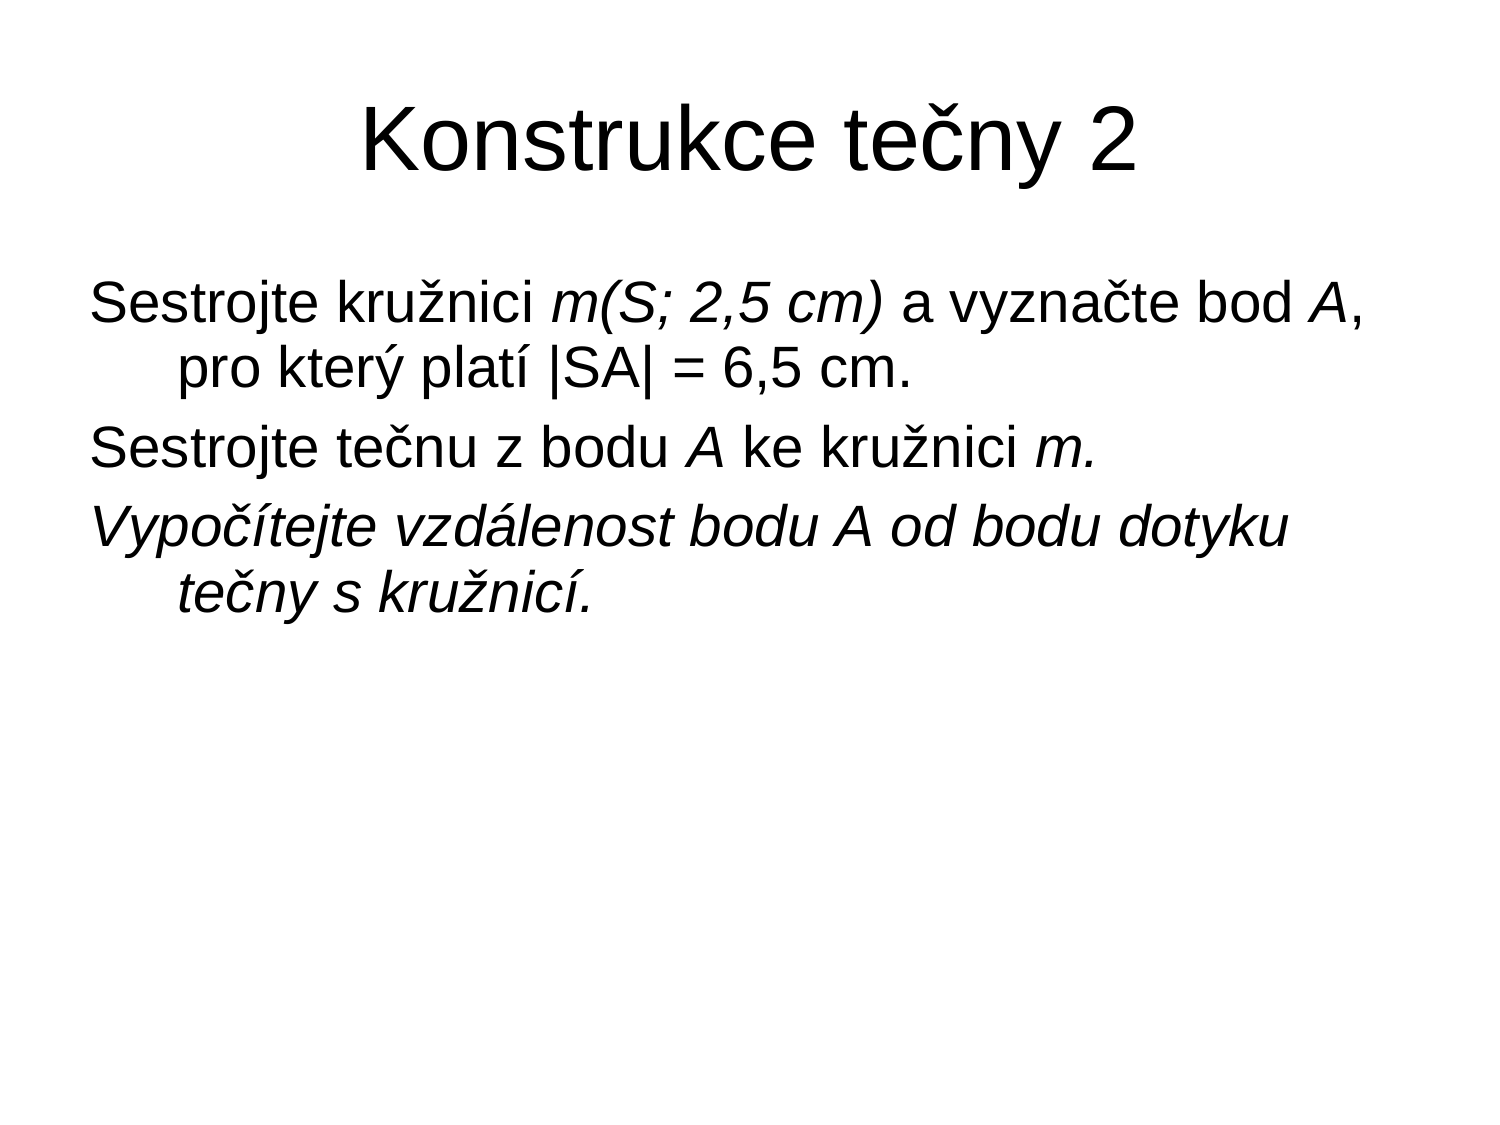

# Konstrukce tečny 2
Sestrojte kružnici m(S; 2,5 cm) a vyznačte bod A, pro který platí |SA| = 6,5 cm.
Sestrojte tečnu z bodu A ke kružnici m.
Vypočítejte vzdálenost bodu A od bodu dotyku tečny s kružnicí.